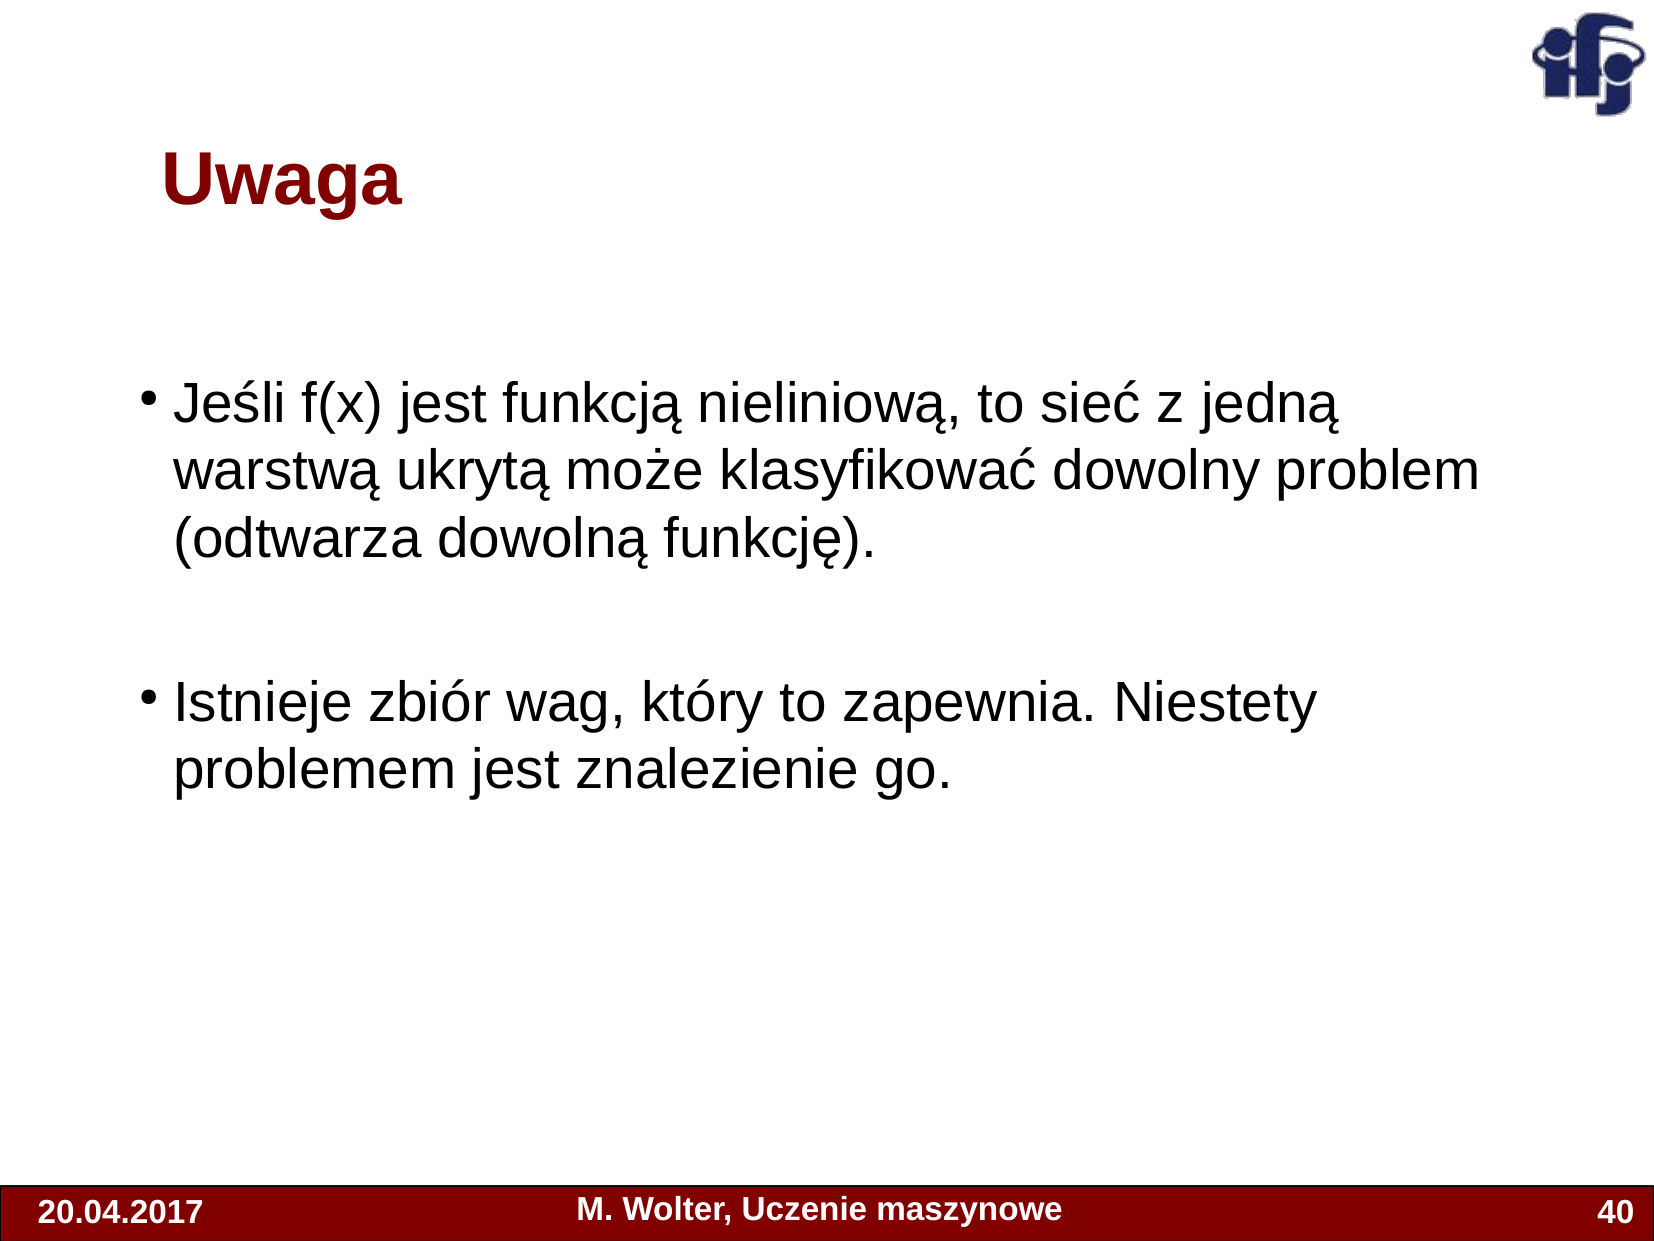

# Uwaga
Jeśli f(x) jest funkcją nieliniową, to sieć z jedną warstwą ukrytą może klasyfikować dowolny problem (odtwarza dowolną funkcję).
Istnieje zbiór wag, który to zapewnia. Niestety problemem jest znalezienie go.